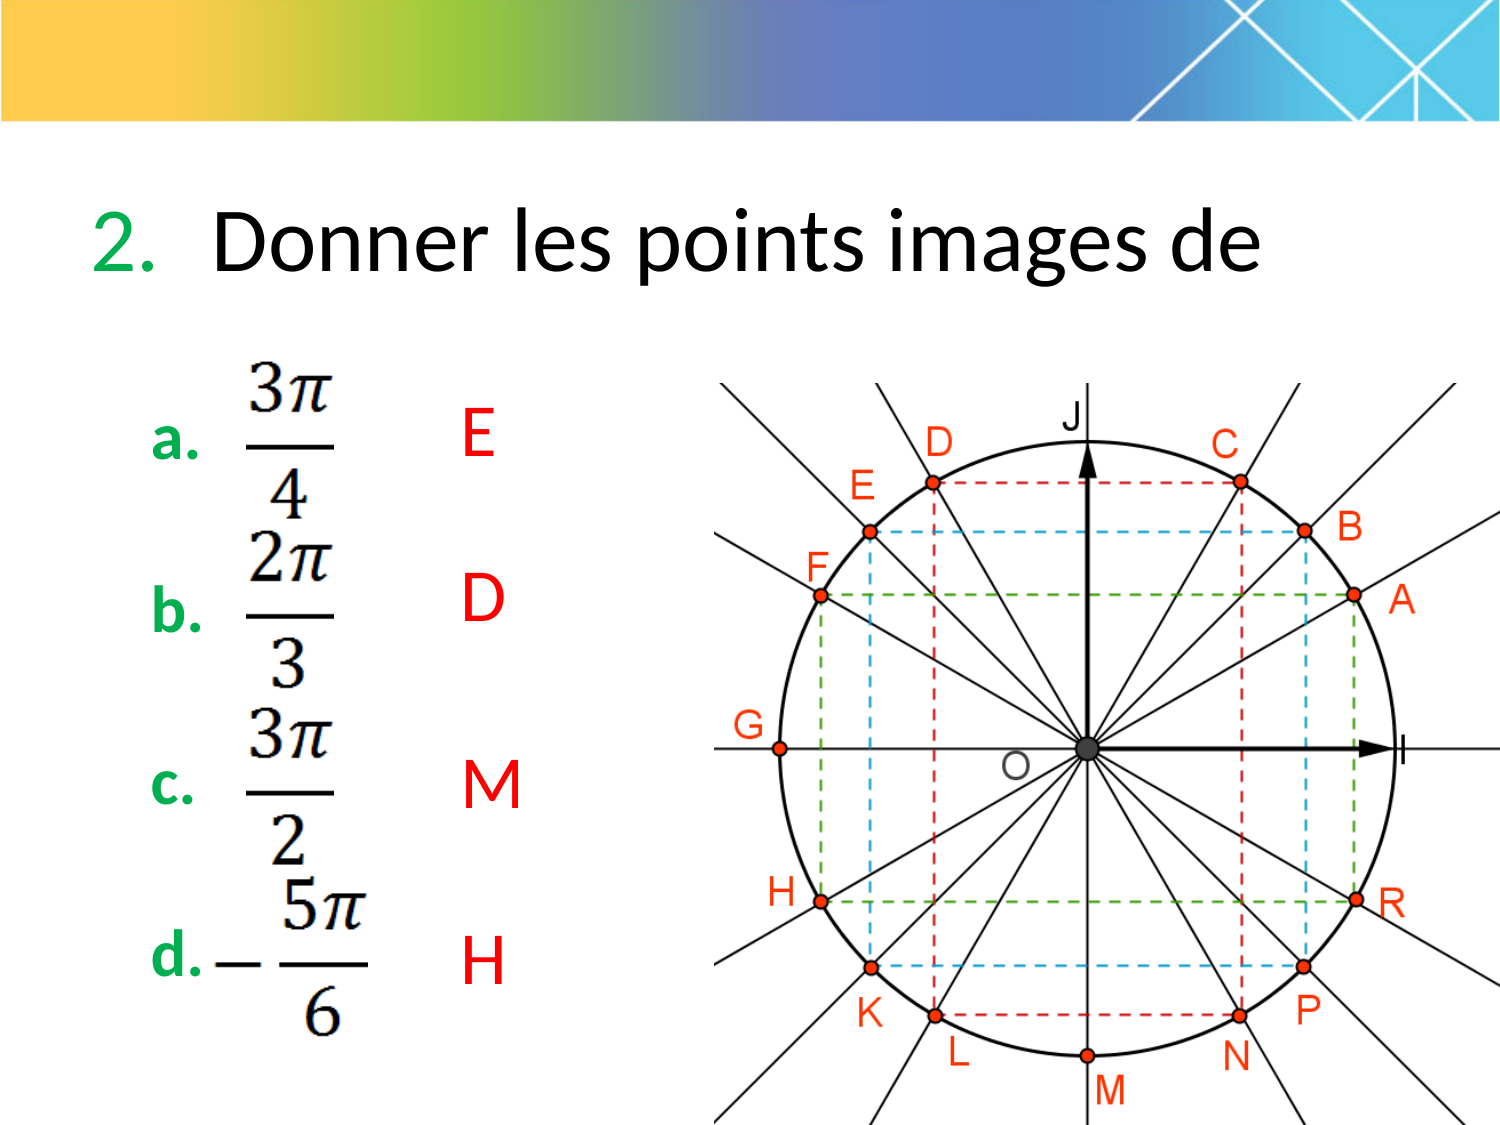

# Donner les points images de
E
a.
b.
c.
d.
D
M
H